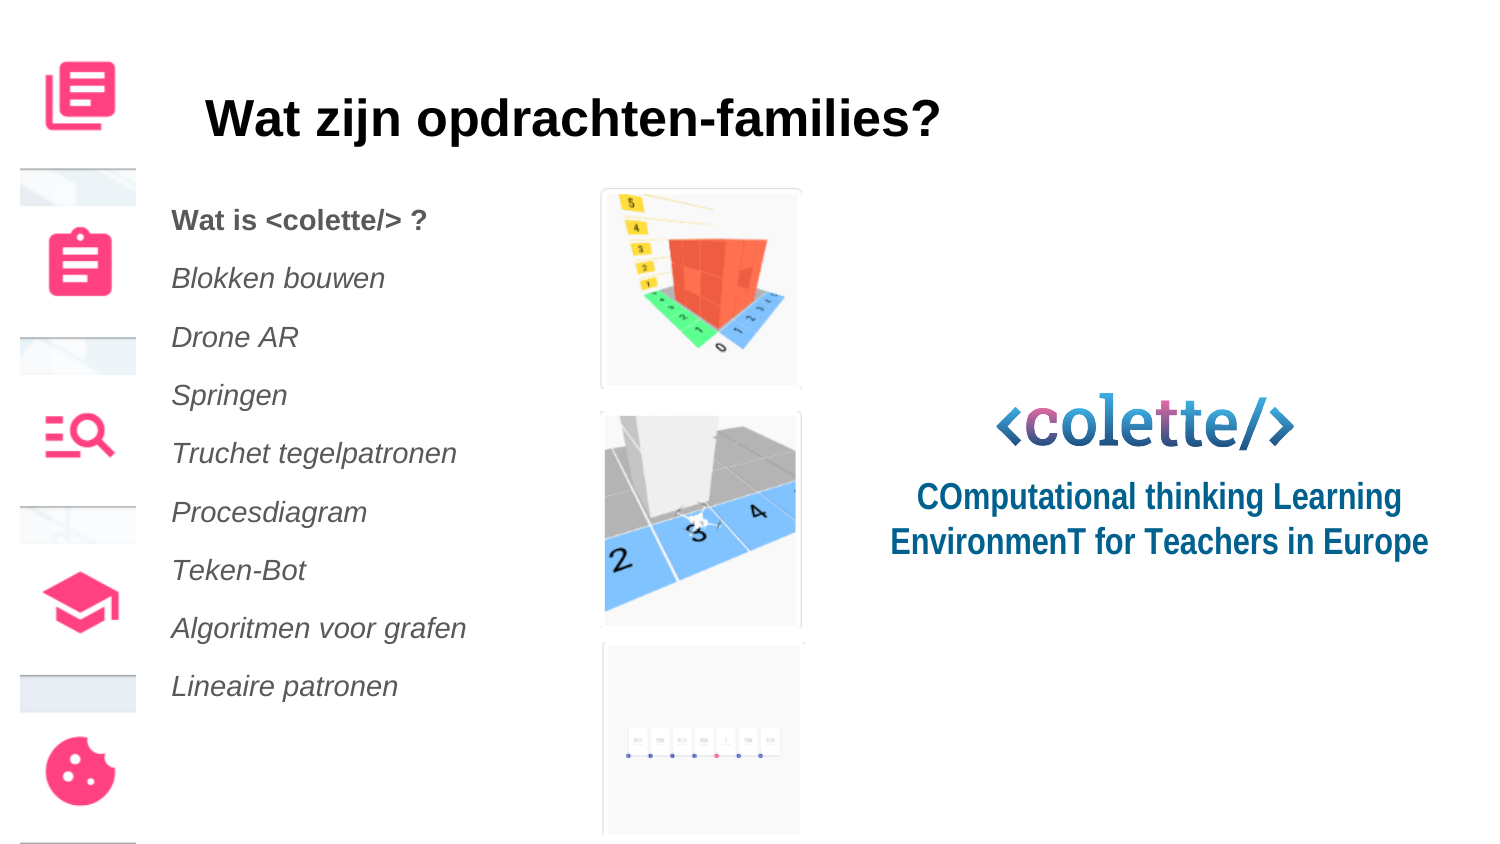

# Wat zijn opdrachten-families?
Wat is <colette/> ?
Blokken bouwen
Drone AR
Springen
Truchet tegelpatronen
Procesdiagram
Teken-Bot
Algoritmen voor grafen
Lineaire patronen
COmputational thinking Learning EnvironmenT for Teachers in Europe